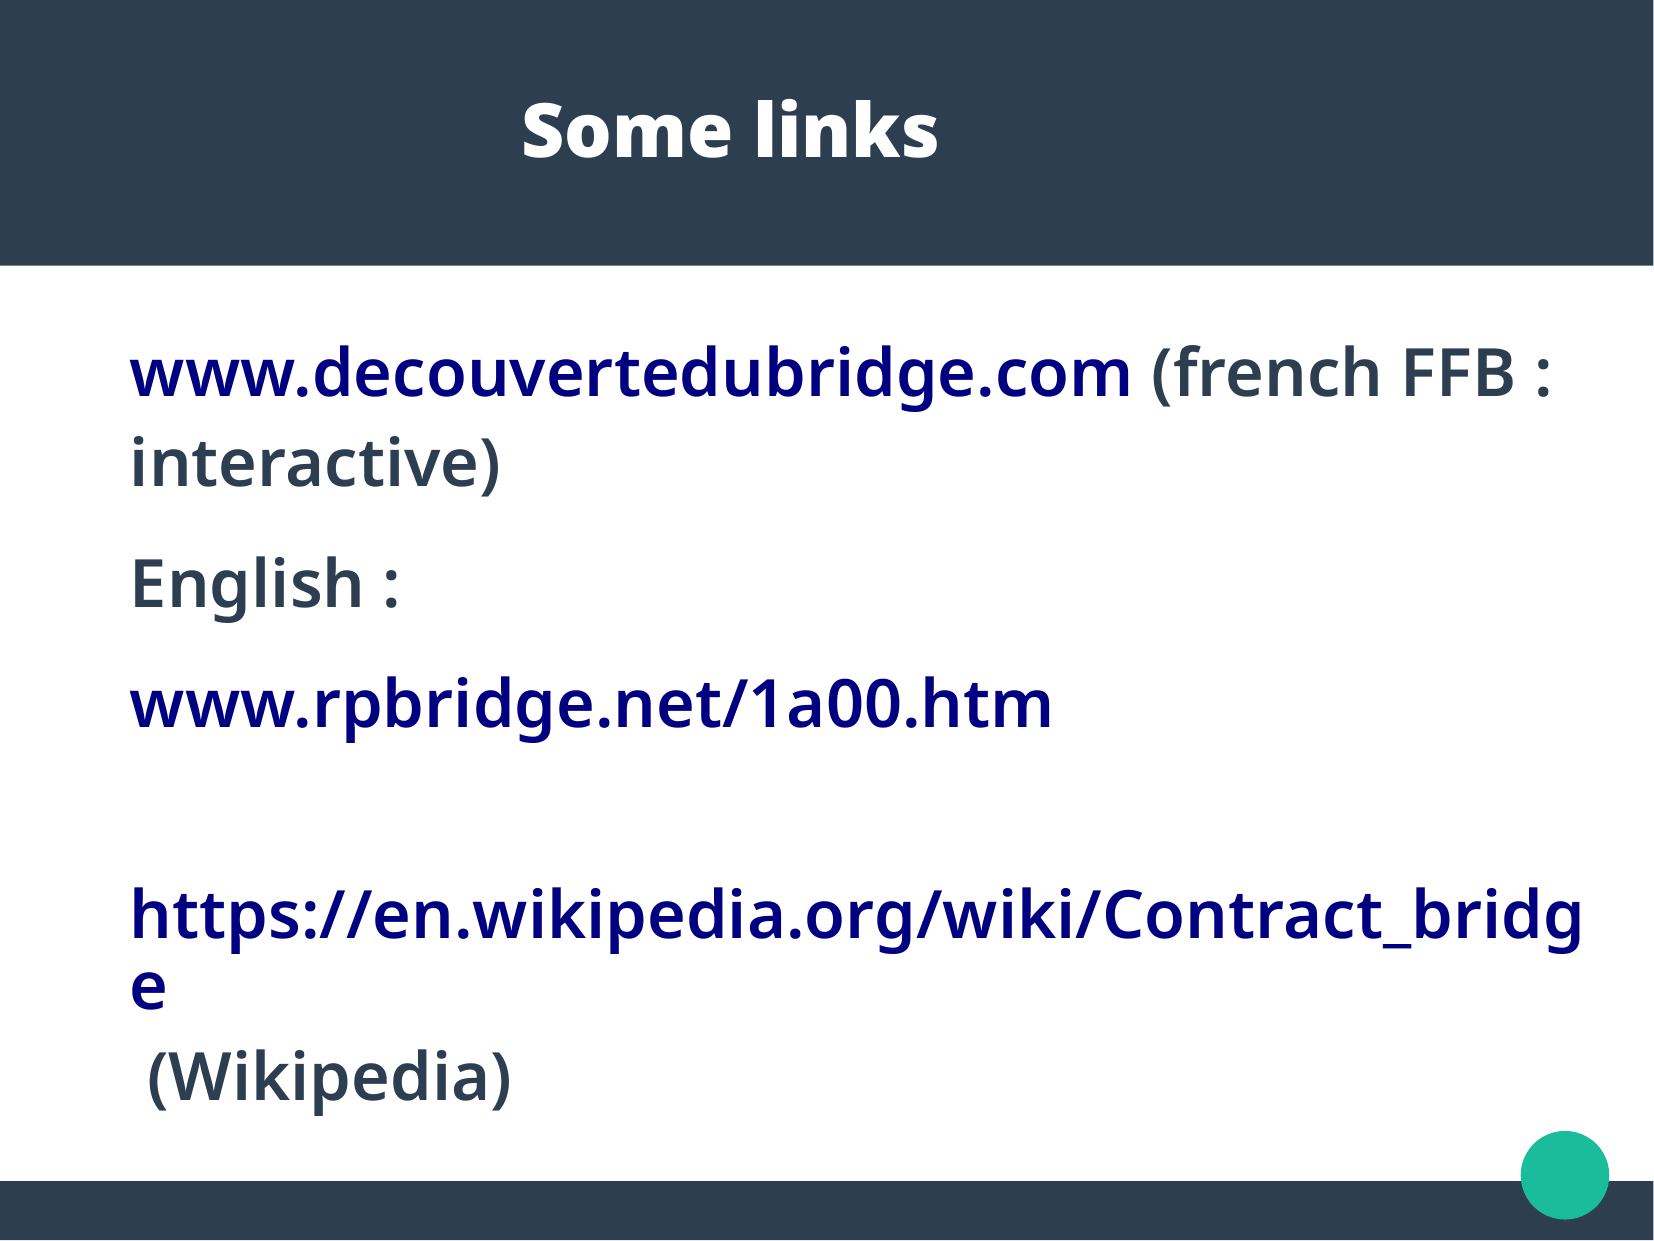

# Some links
www.decouvertedubridge.com (french FFB : interactive)
English :
www.rpbridge.net/1a00.htm
 https://en.wikipedia.org/wiki/Contract_bridge (Wikipedia)